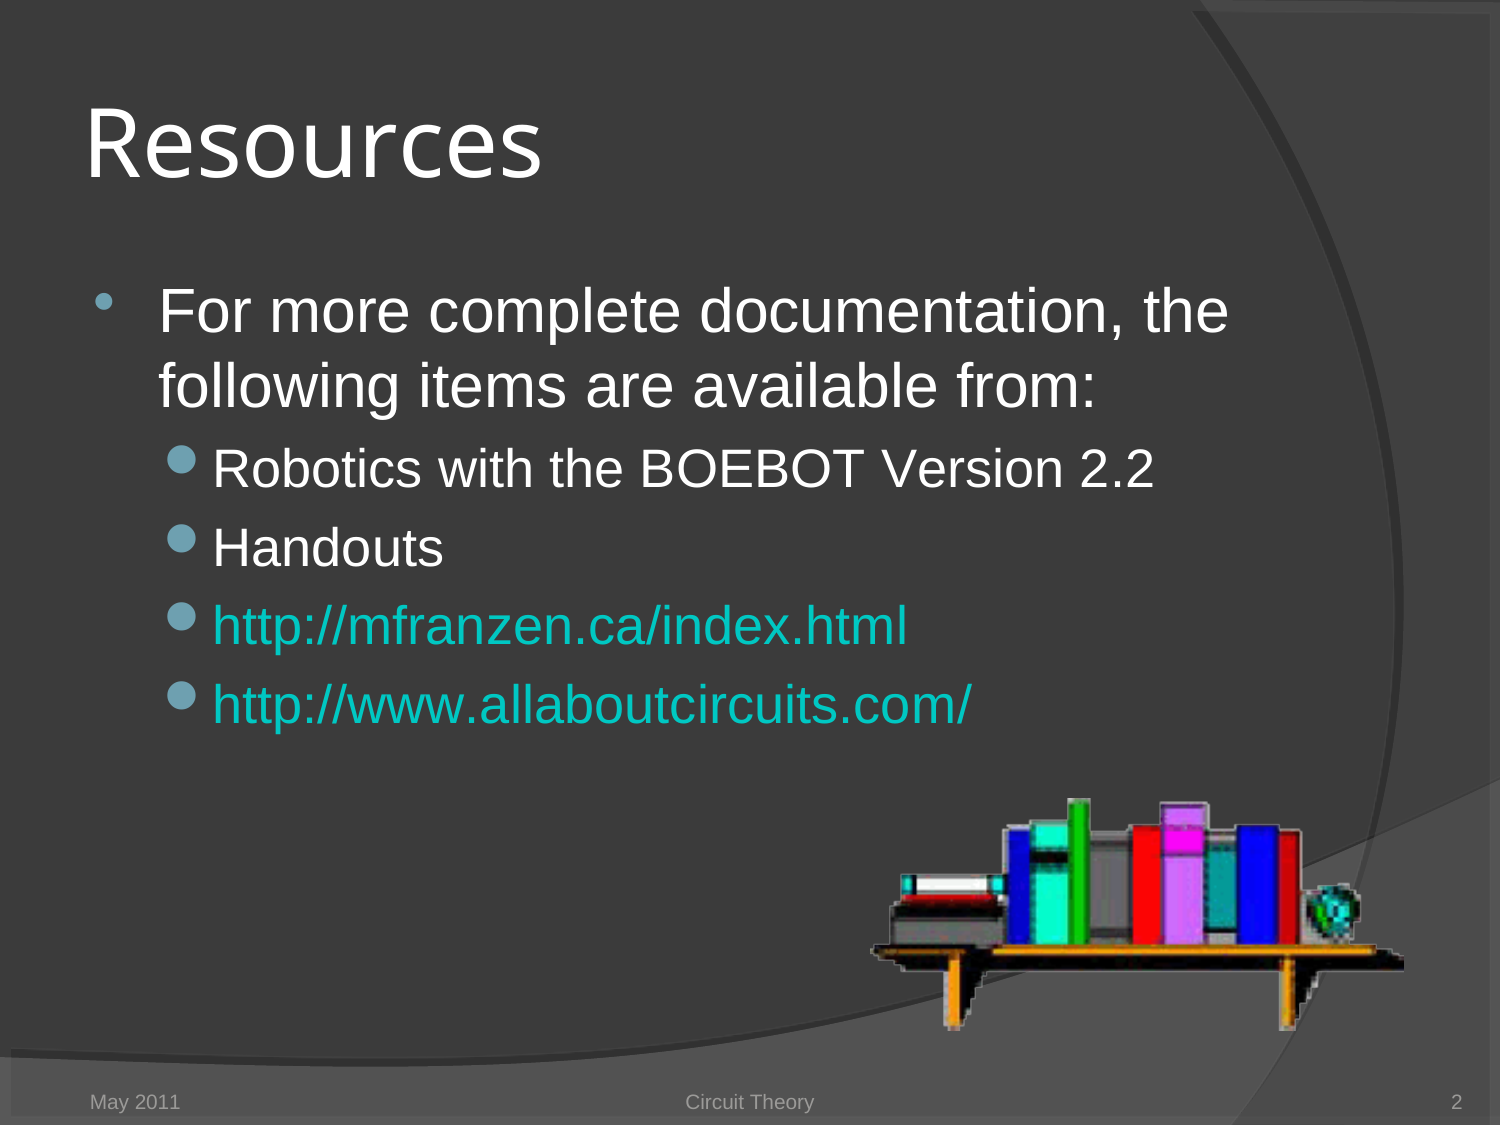

# Resources
For more complete documentation, the following items are available from:
Robotics with the BOEBOT Version 2.2
Handouts
http://mfranzen.ca/index.html
http://www.allaboutcircuits.com/
May 2011
Circuit Theory